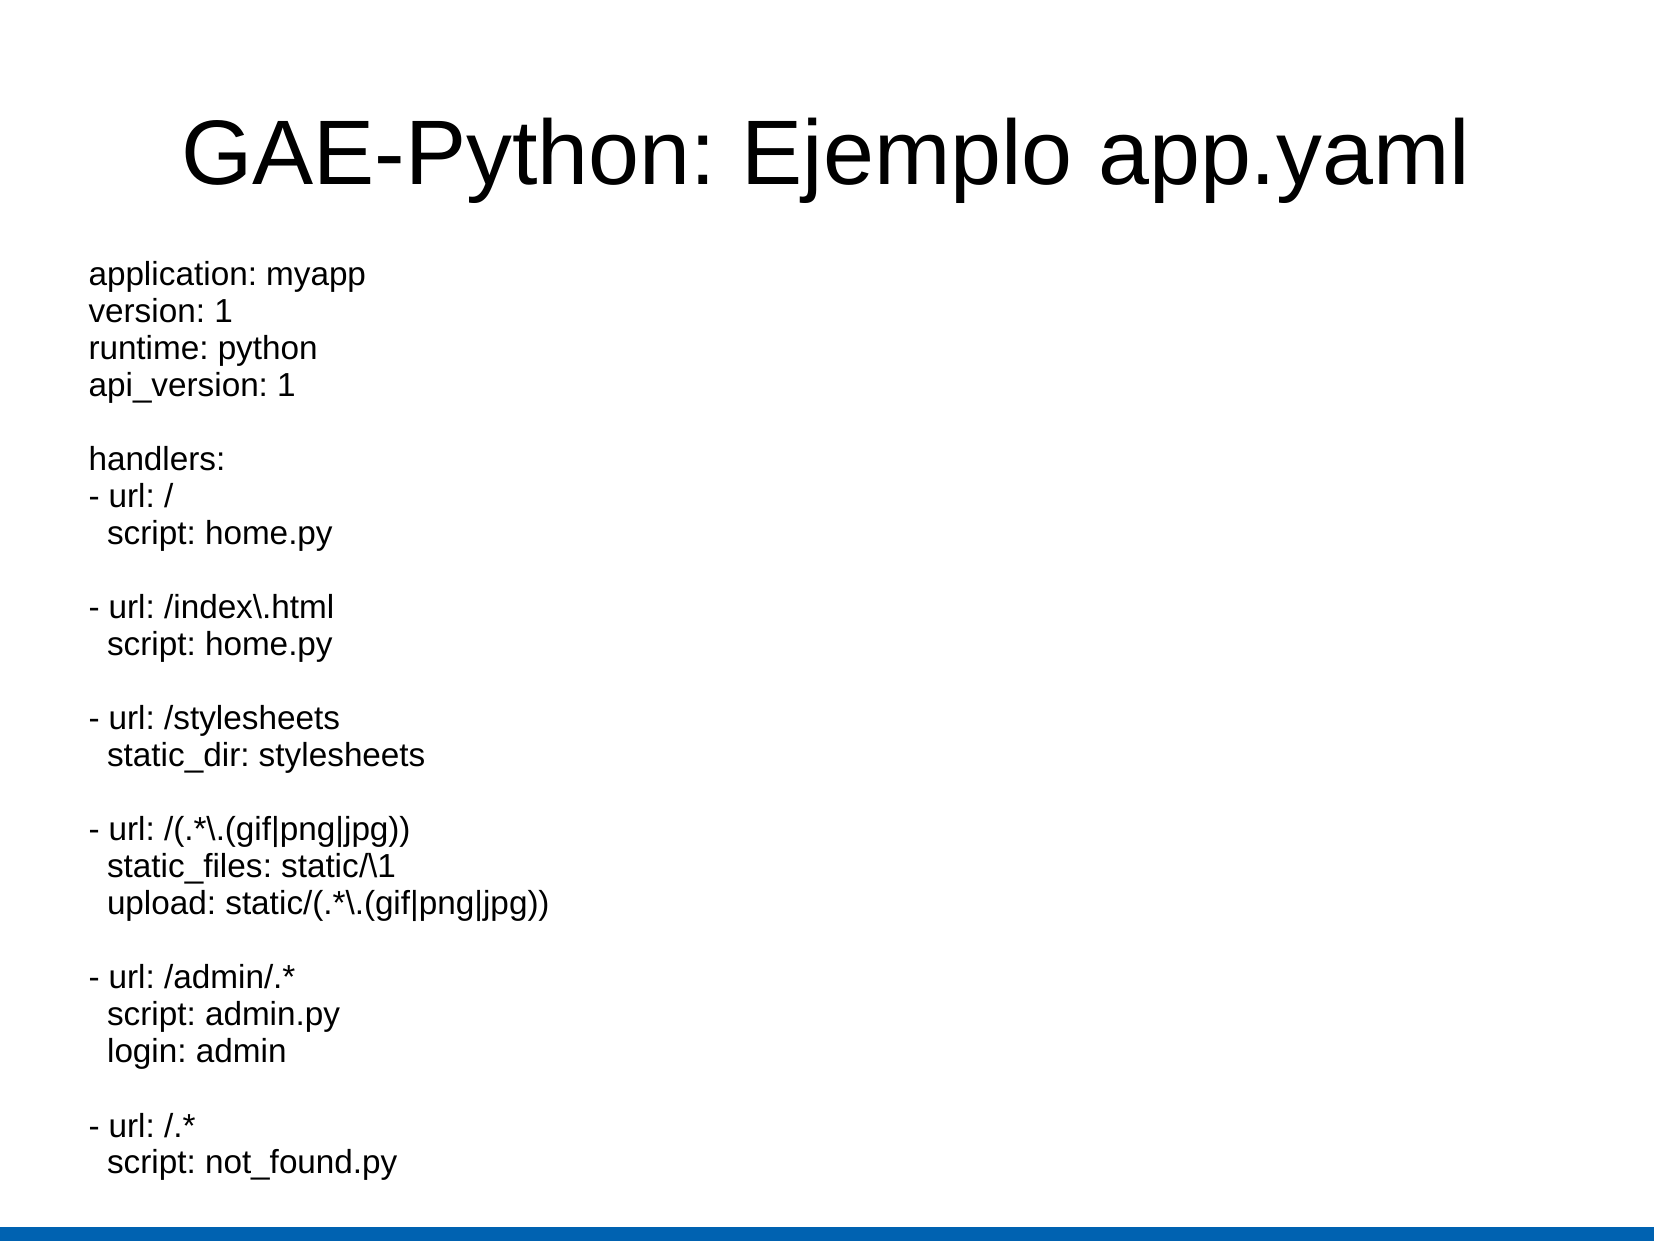

# GAE-Python: Ejemplo app.yaml
application: myapp
version: 1
runtime: python
api_version: 1
handlers:
- url: /
 script: home.py
- url: /index\.html
 script: home.py
- url: /stylesheets
 static_dir: stylesheets
- url: /(.*\.(gif|png|jpg))
 static_files: static/\1
 upload: static/(.*\.(gif|png|jpg))
- url: /admin/.*
 script: admin.py
 login: admin
- url: /.*
 script: not_found.py